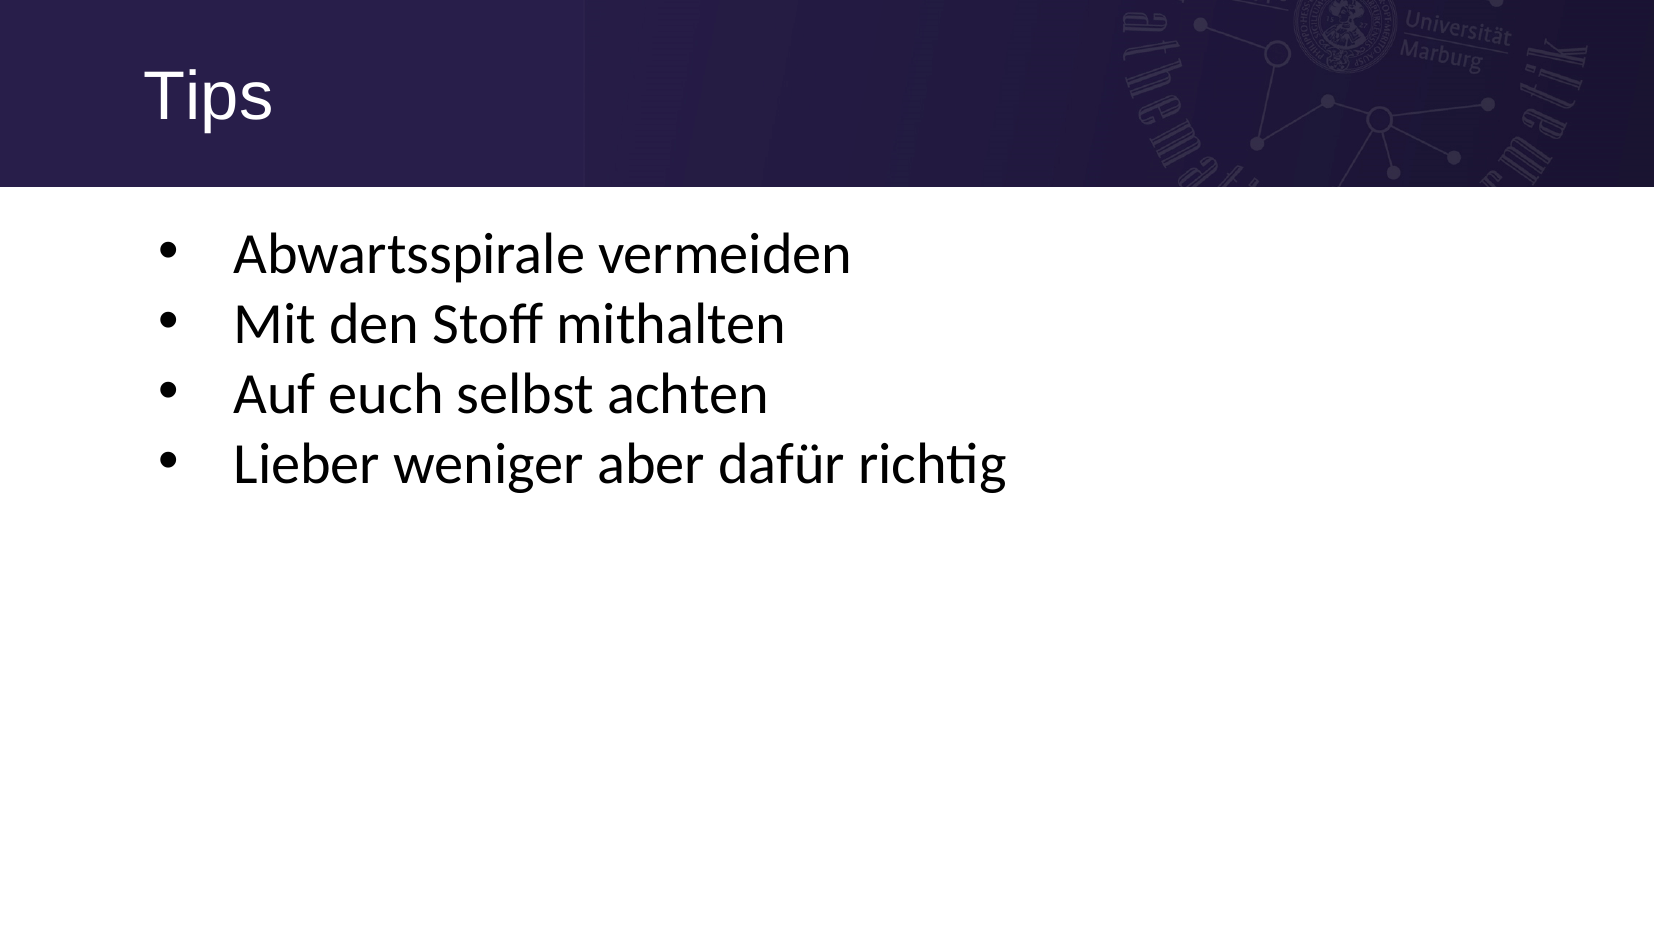

Tips
#
Abwartsspirale vermeiden
Mit den Stoff mithalten
Auf euch selbst achten
Lieber weniger aber dafür richtig